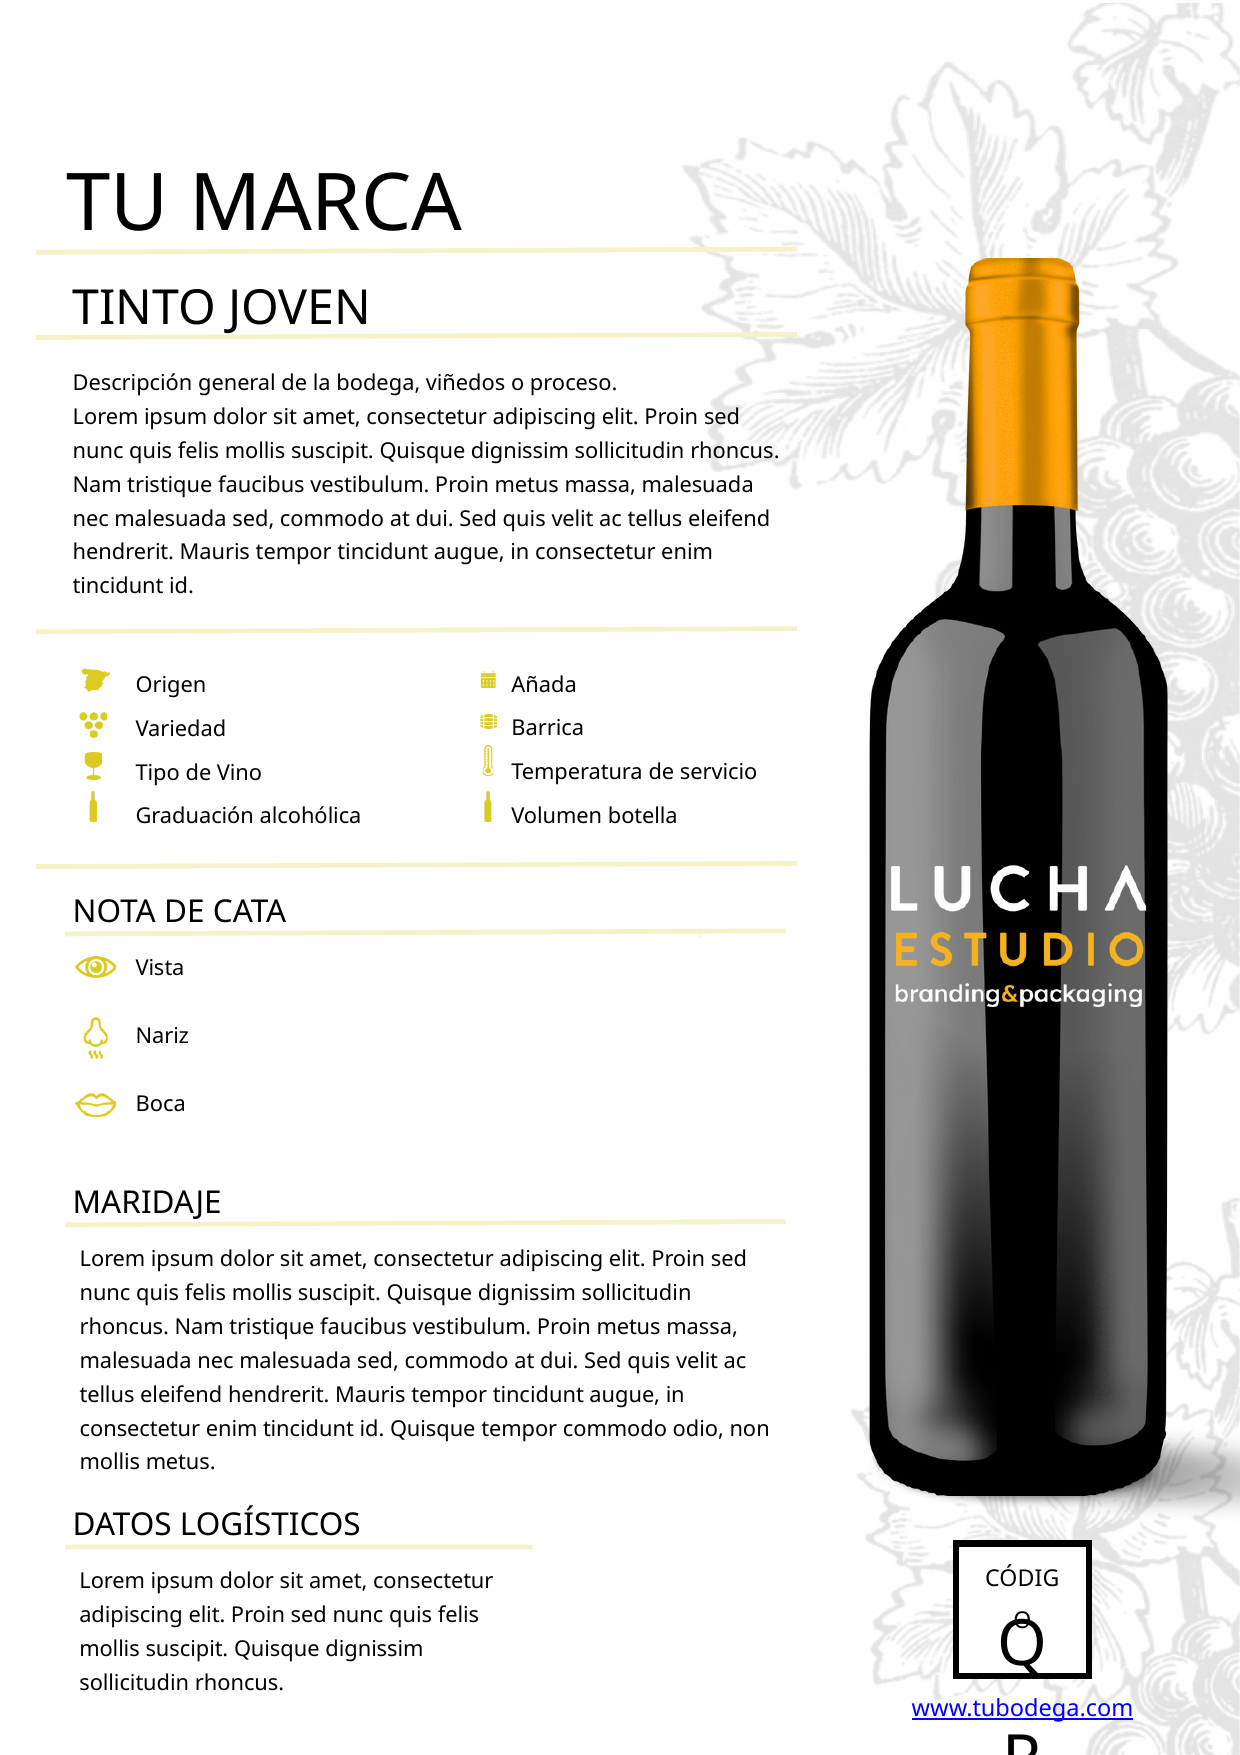

TU MARCA
TINTO JOVEN
Descripción general de la bodega, viñedos o proceso.
Lorem ipsum dolor sit amet, consectetur adipiscing elit. Proin sed nunc quis felis mollis suscipit. Quisque dignissim sollicitudin rhoncus. Nam tristique faucibus vestibulum. Proin metus massa, malesuada nec malesuada sed, commodo at dui. Sed quis velit ac tellus eleifend hendrerit. Mauris tempor tincidunt augue, in consectetur enim tincidunt id.
Origen
Variedad
Tipo de Vino
Graduación alcohólica
Añada
Barrica
Temperatura de servicio
Volumen botella
NOTA DE CATA
Vista
Nariz
Boca
MARIDAJE
Lorem ipsum dolor sit amet, consectetur adipiscing elit. Proin sed nunc quis felis mollis suscipit. Quisque dignissim sollicitudin rhoncus. Nam tristique faucibus vestibulum. Proin metus massa, malesuada nec malesuada sed, commodo at dui. Sed quis velit ac tellus eleifend hendrerit. Mauris tempor tincidunt augue, in consectetur enim tincidunt id. Quisque tempor commodo odio, non mollis metus.
DATOS LOGÍSTICOS
CÓDIGO
QR
Lorem ipsum dolor sit amet, consectetur adipiscing elit. Proin sed nunc quis felis mollis suscipit. Quisque dignissim sollicitudin rhoncus.
www.tubodega.com